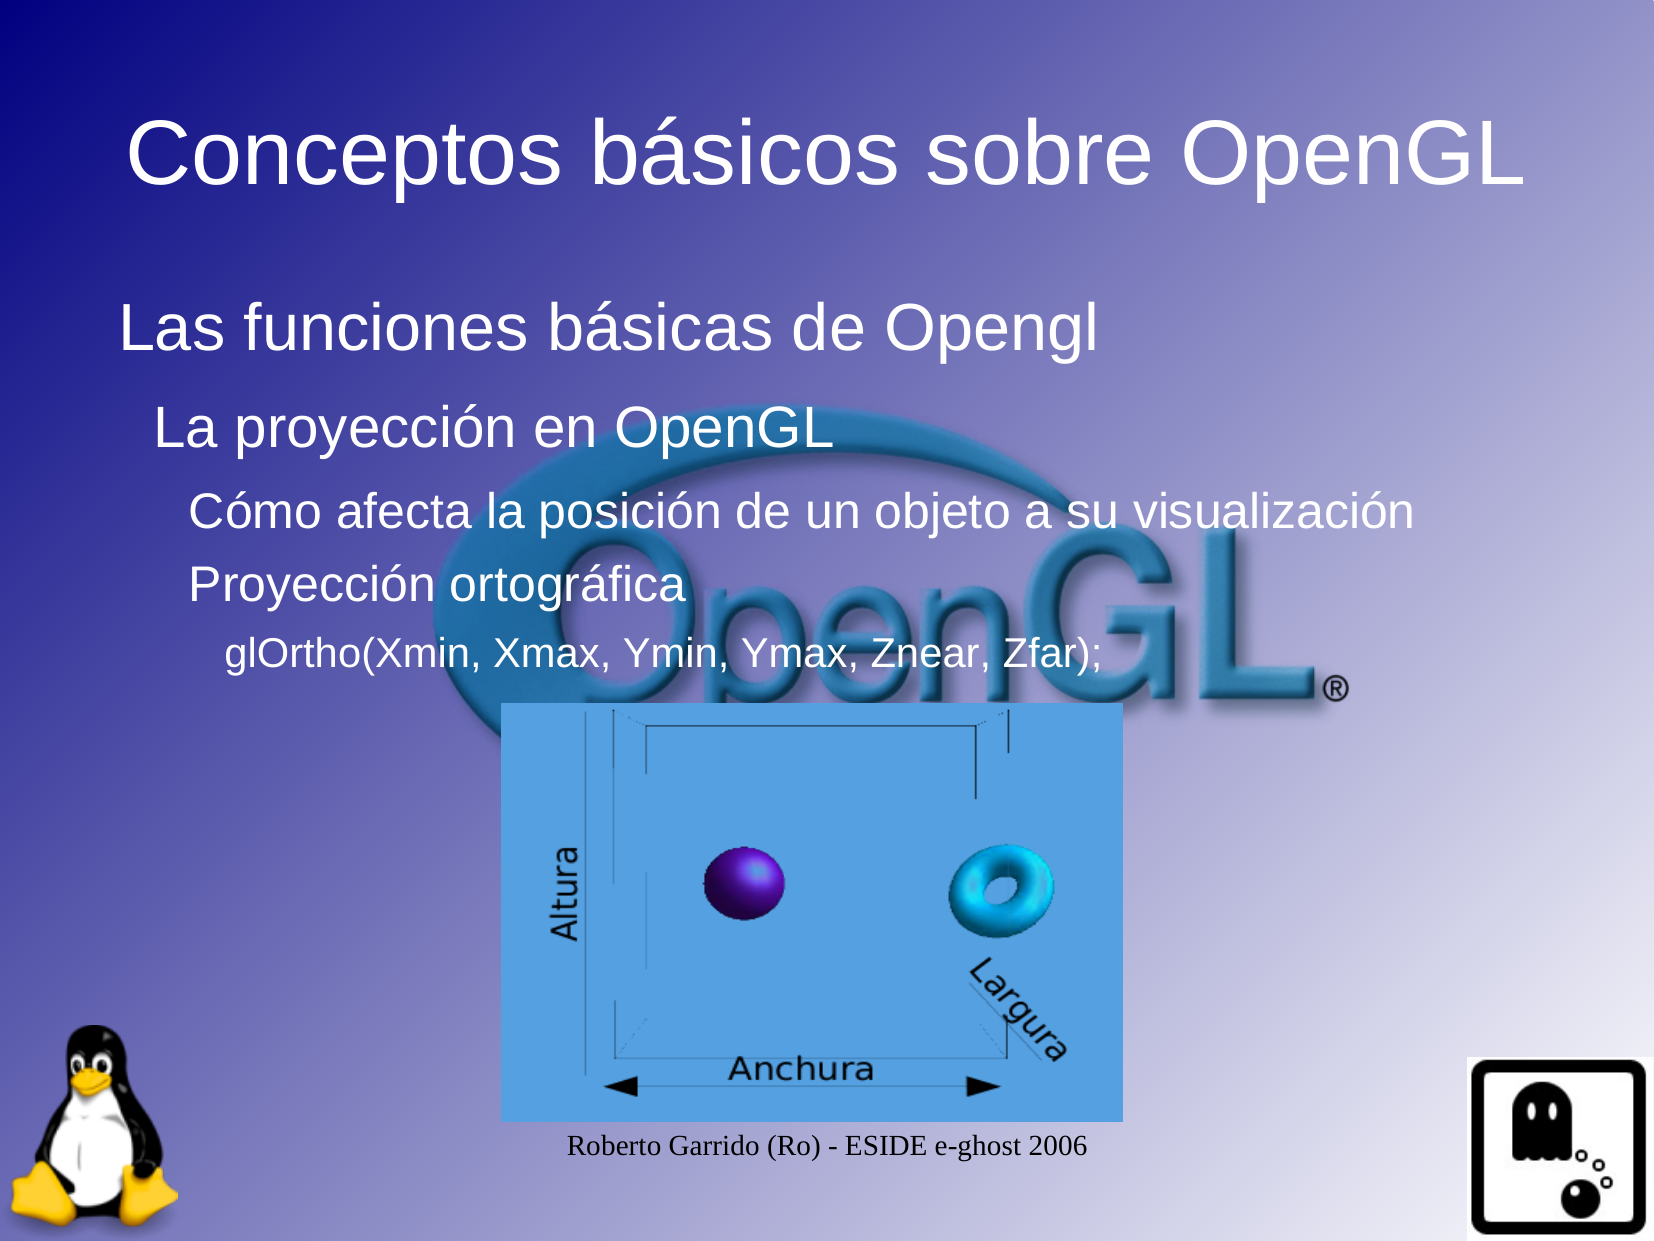

# Conceptos básicos sobre OpenGL
Las funciones básicas de Opengl
La proyección en OpenGL
Cómo afecta la posición de un objeto a su visualización
Proyección ortográfica
glOrtho(Xmin, Xmax, Ymin, Ymax, Znear, Zfar);
Roberto Garrido (Ro) - ESIDE e-ghost 2006